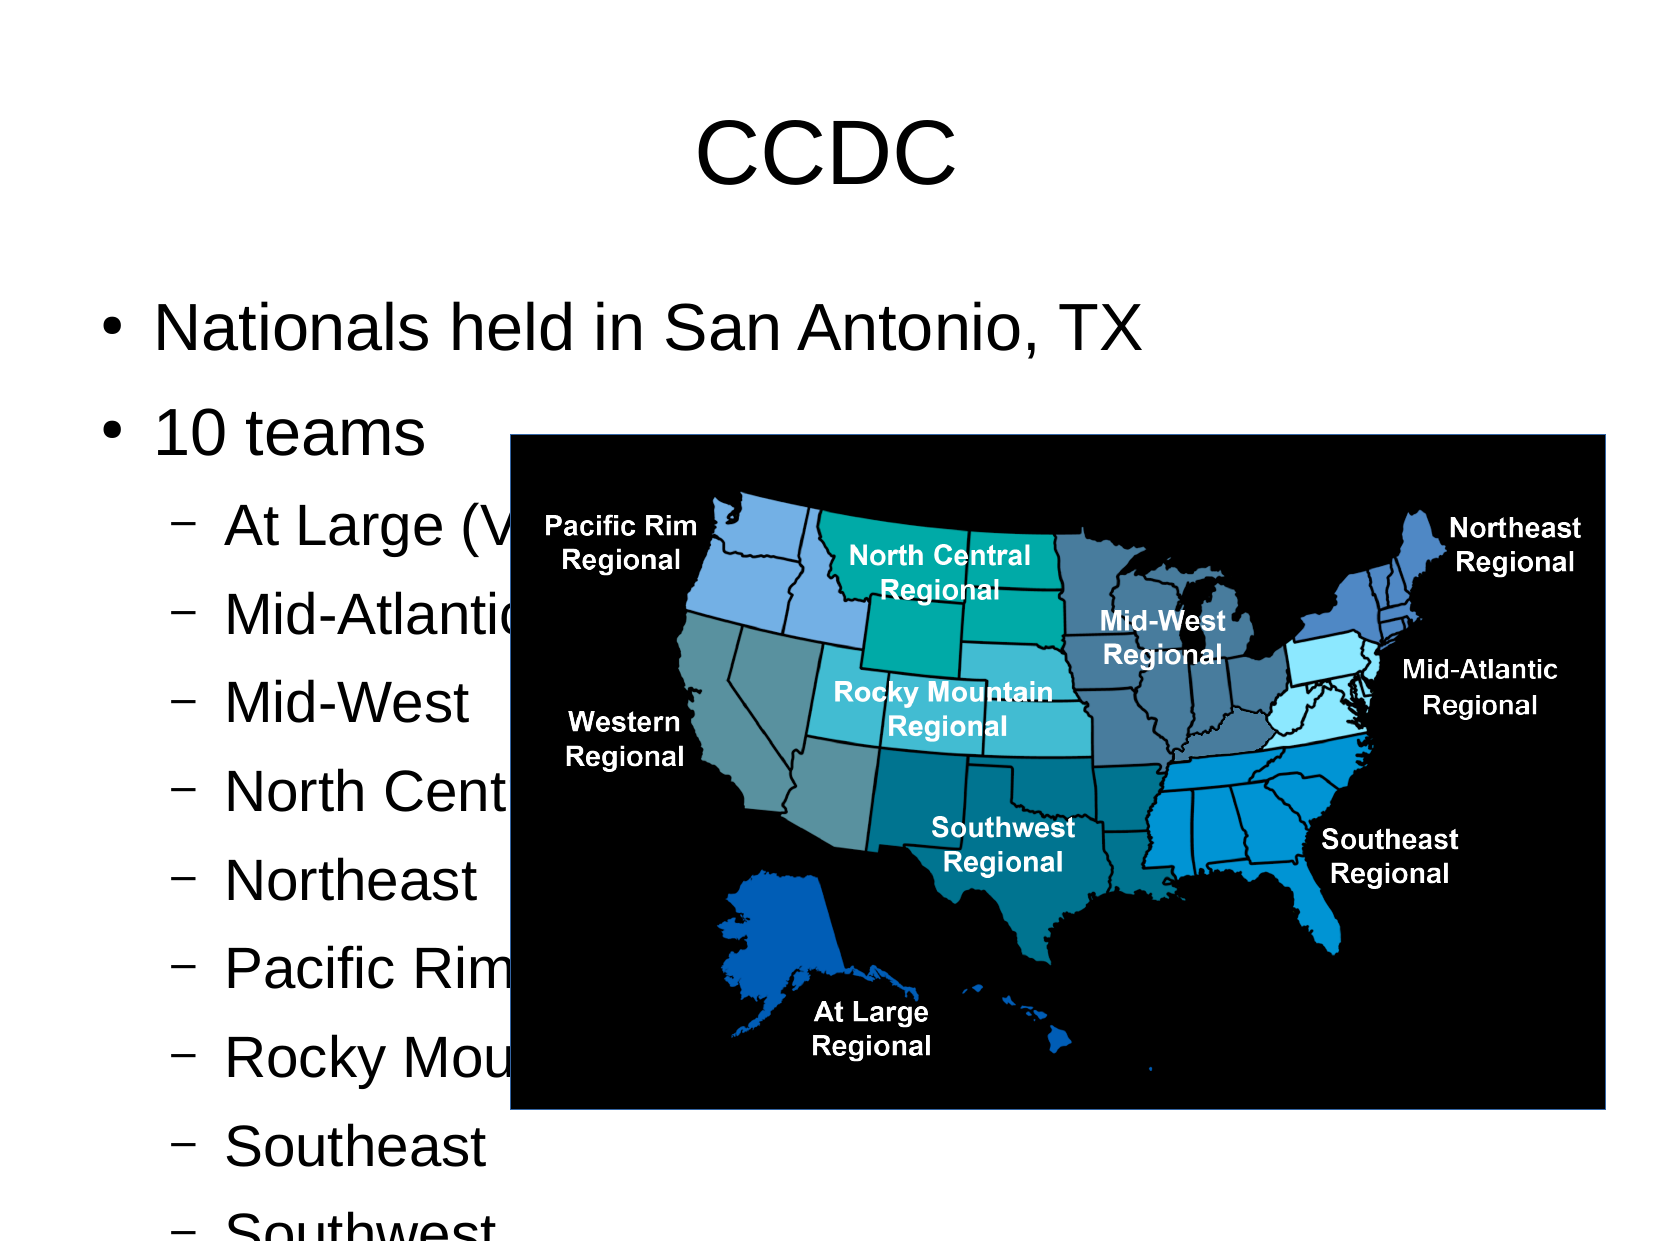

# CCDC
Nationals held in San Antonio, TX
10 teams
At Large (Virtual)
Mid-Atlantic
Mid-West
North Central
Northeast
Pacific Rim
Rocky Mountain
Southeast
Southwest
Western